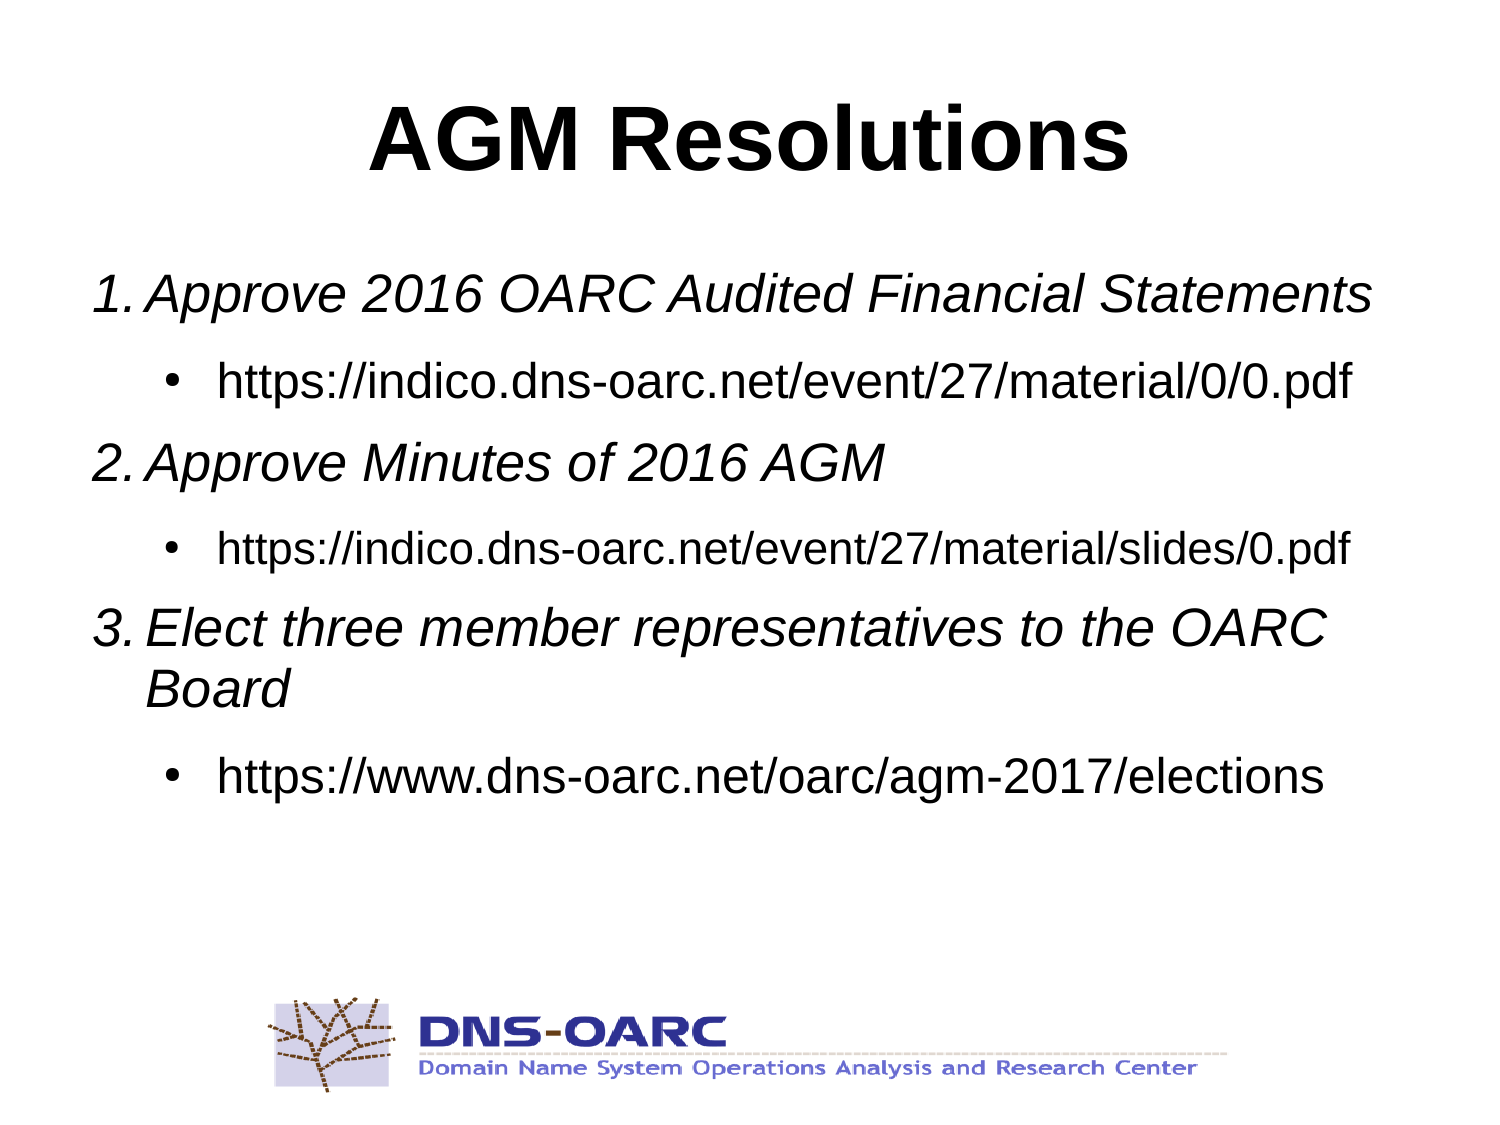

# AGM Resolutions
Approve 2016 OARC Audited Financial Statements
https://indico.dns-oarc.net/event/27/material/0/0.pdf
Approve Minutes of 2016 AGM
https://indico.dns-oarc.net/event/27/material/slides/0.pdf
Elect three member representatives to the OARC Board
https://www.dns-oarc.net/oarc/agm-2017/elections